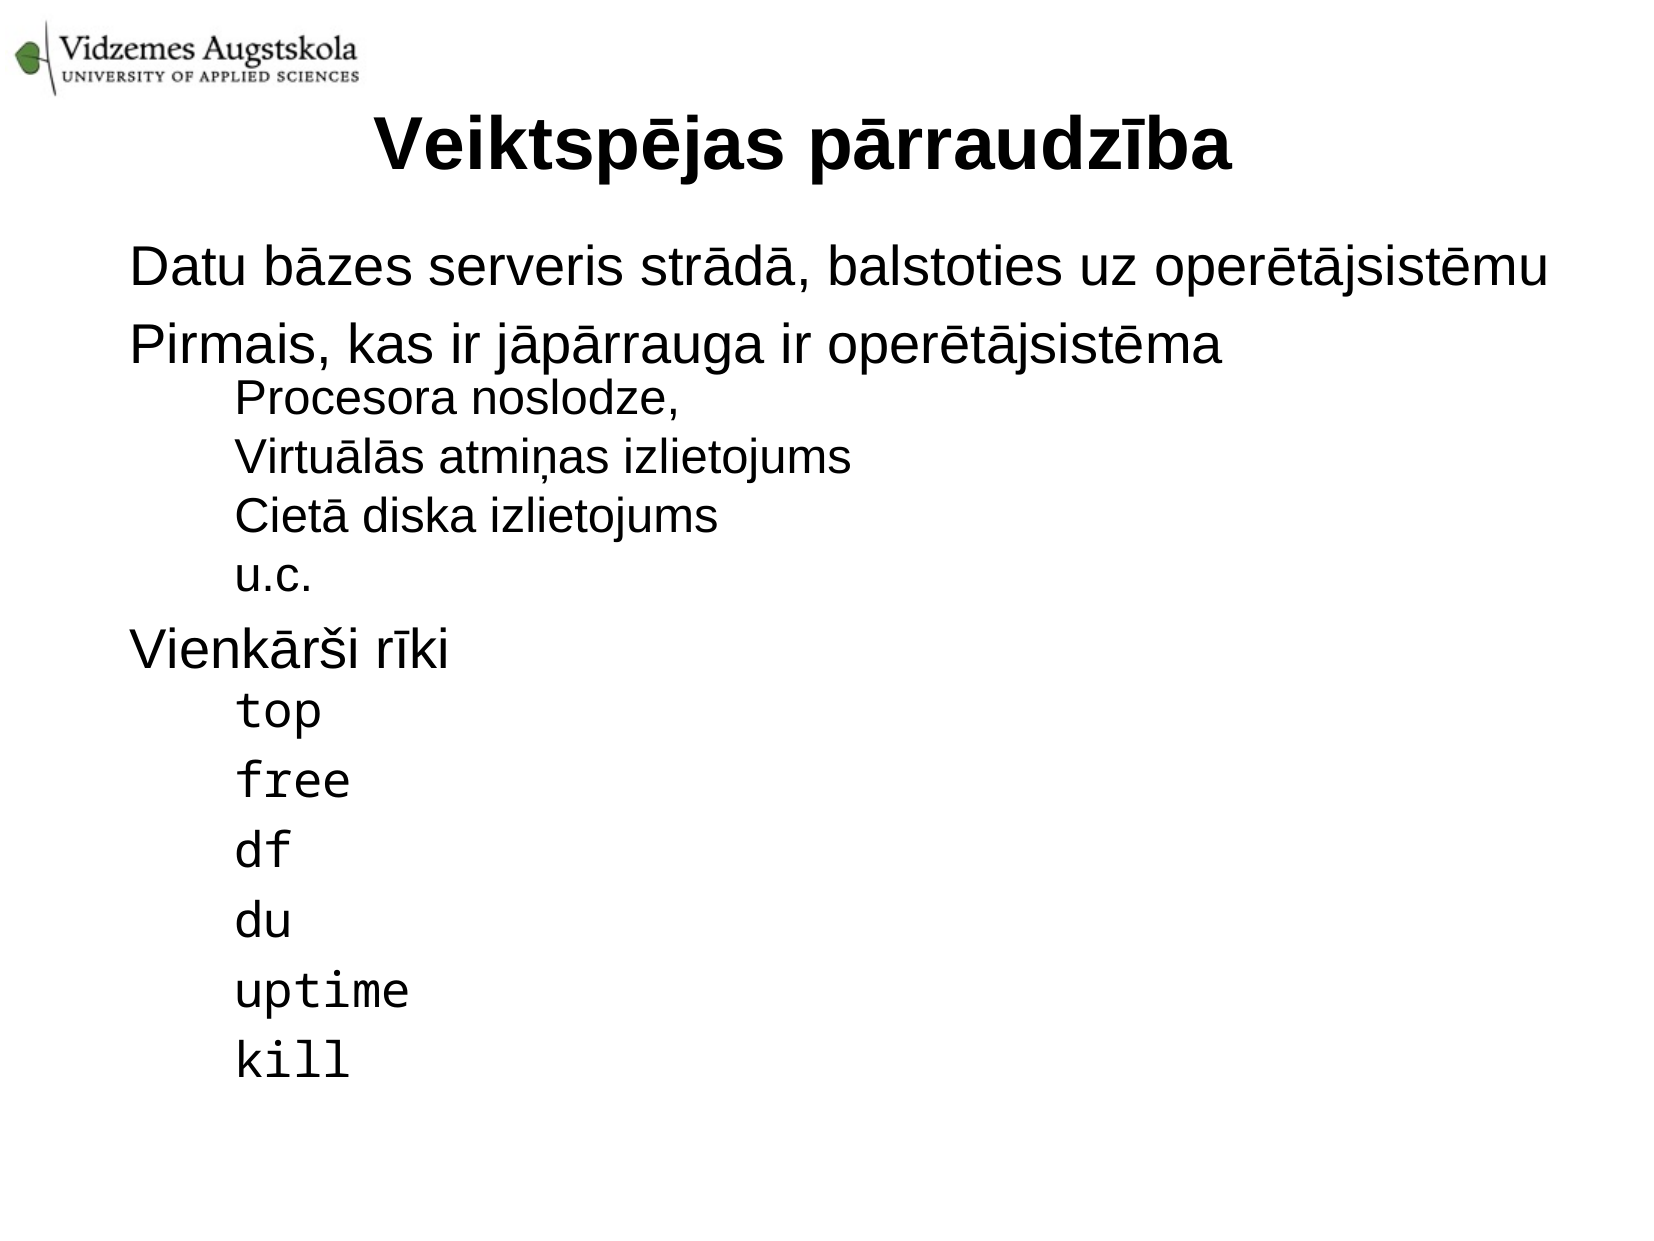

# Veiktspējas pārraudzība
Datu bāzes serveris strādā, balstoties uz operētājsistēmu
Pirmais, kas ir jāpārrauga ir operētājsistēma
Procesora noslodze,
Virtuālās atmiņas izlietojums
Cietā diska izlietojums
u.c.
Vienkārši rīki
top
free
df
du
uptime
kill